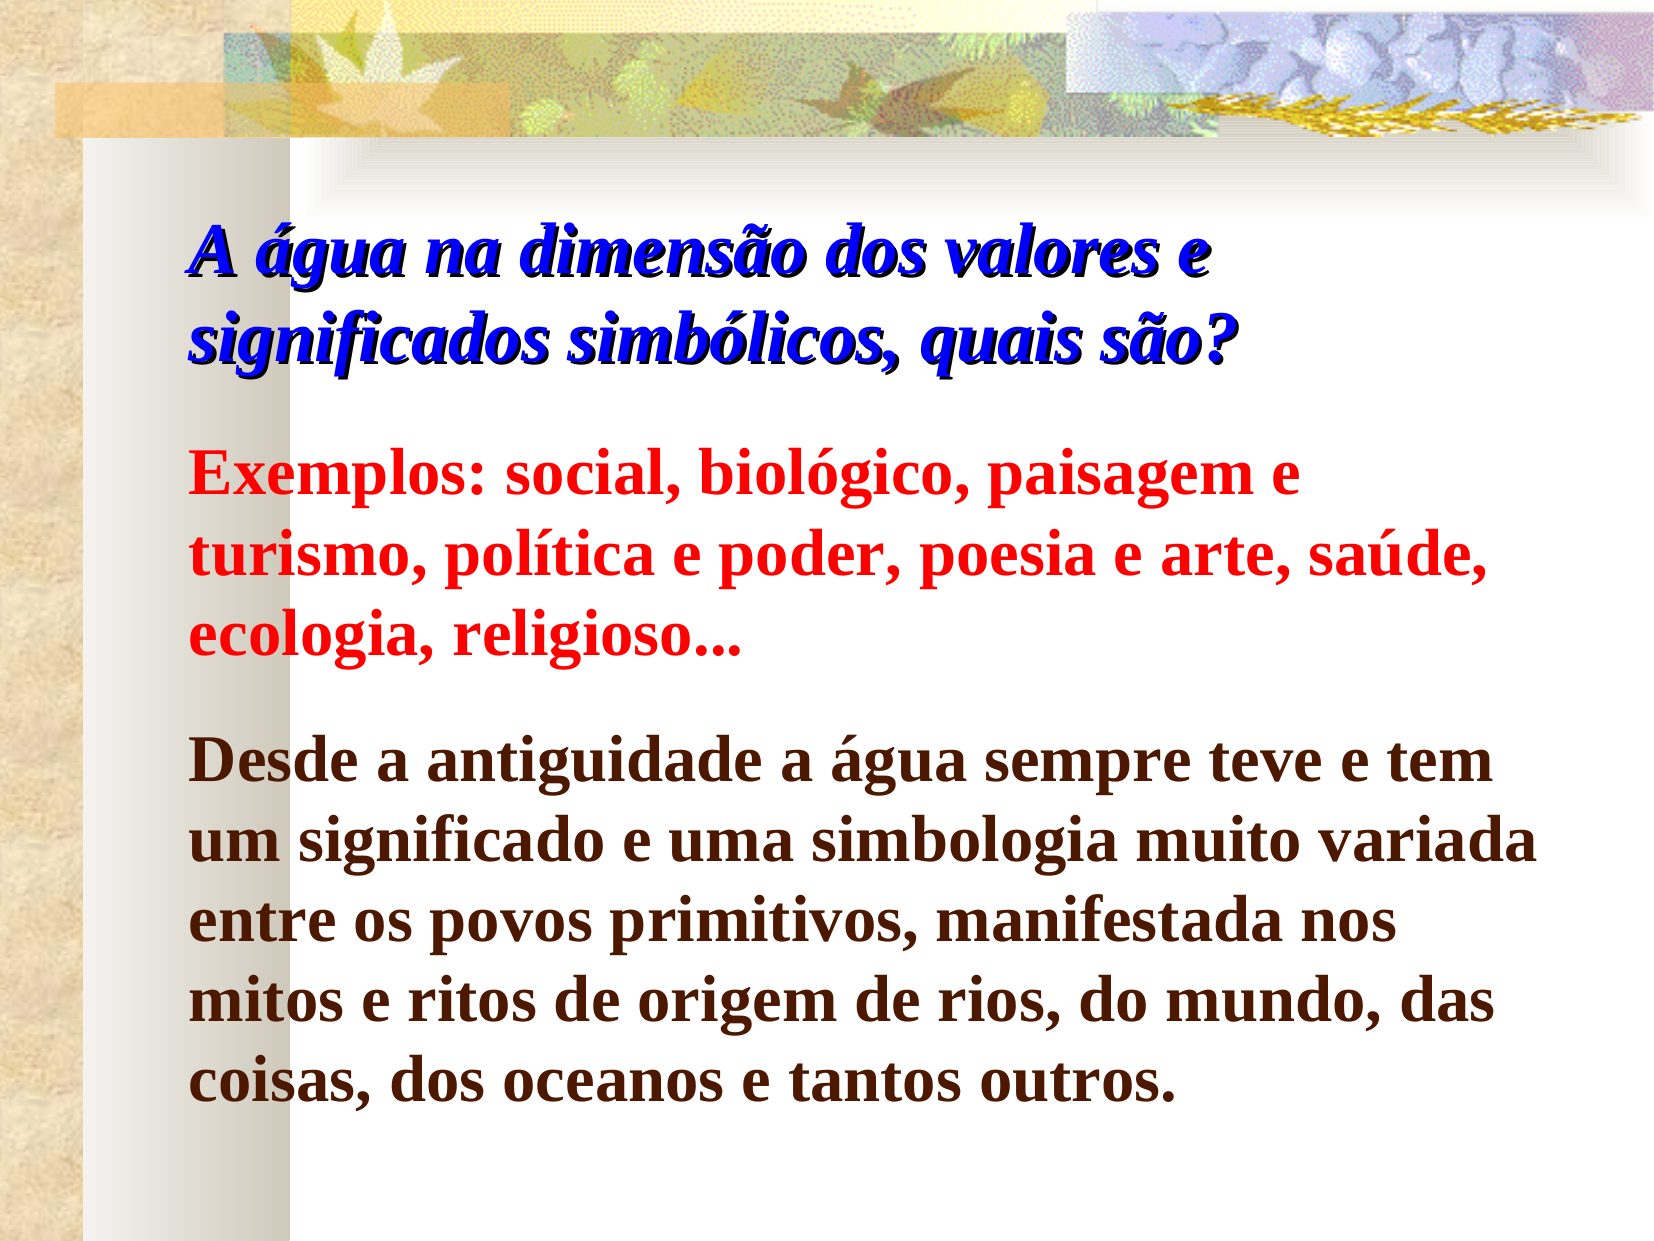

A água na dimensão dos valores e significados simbólicos, quais são?
	Exemplos: social, biológico, paisagem e turismo, política e poder, poesia e arte, saúde, ecologia, religioso...
	Desde a antiguidade a água sempre teve e tem um significado e uma simbologia muito variada entre os povos primitivos, manifestada nos mitos e ritos de origem de rios, do mundo, das coisas, dos oceanos e tantos outros.